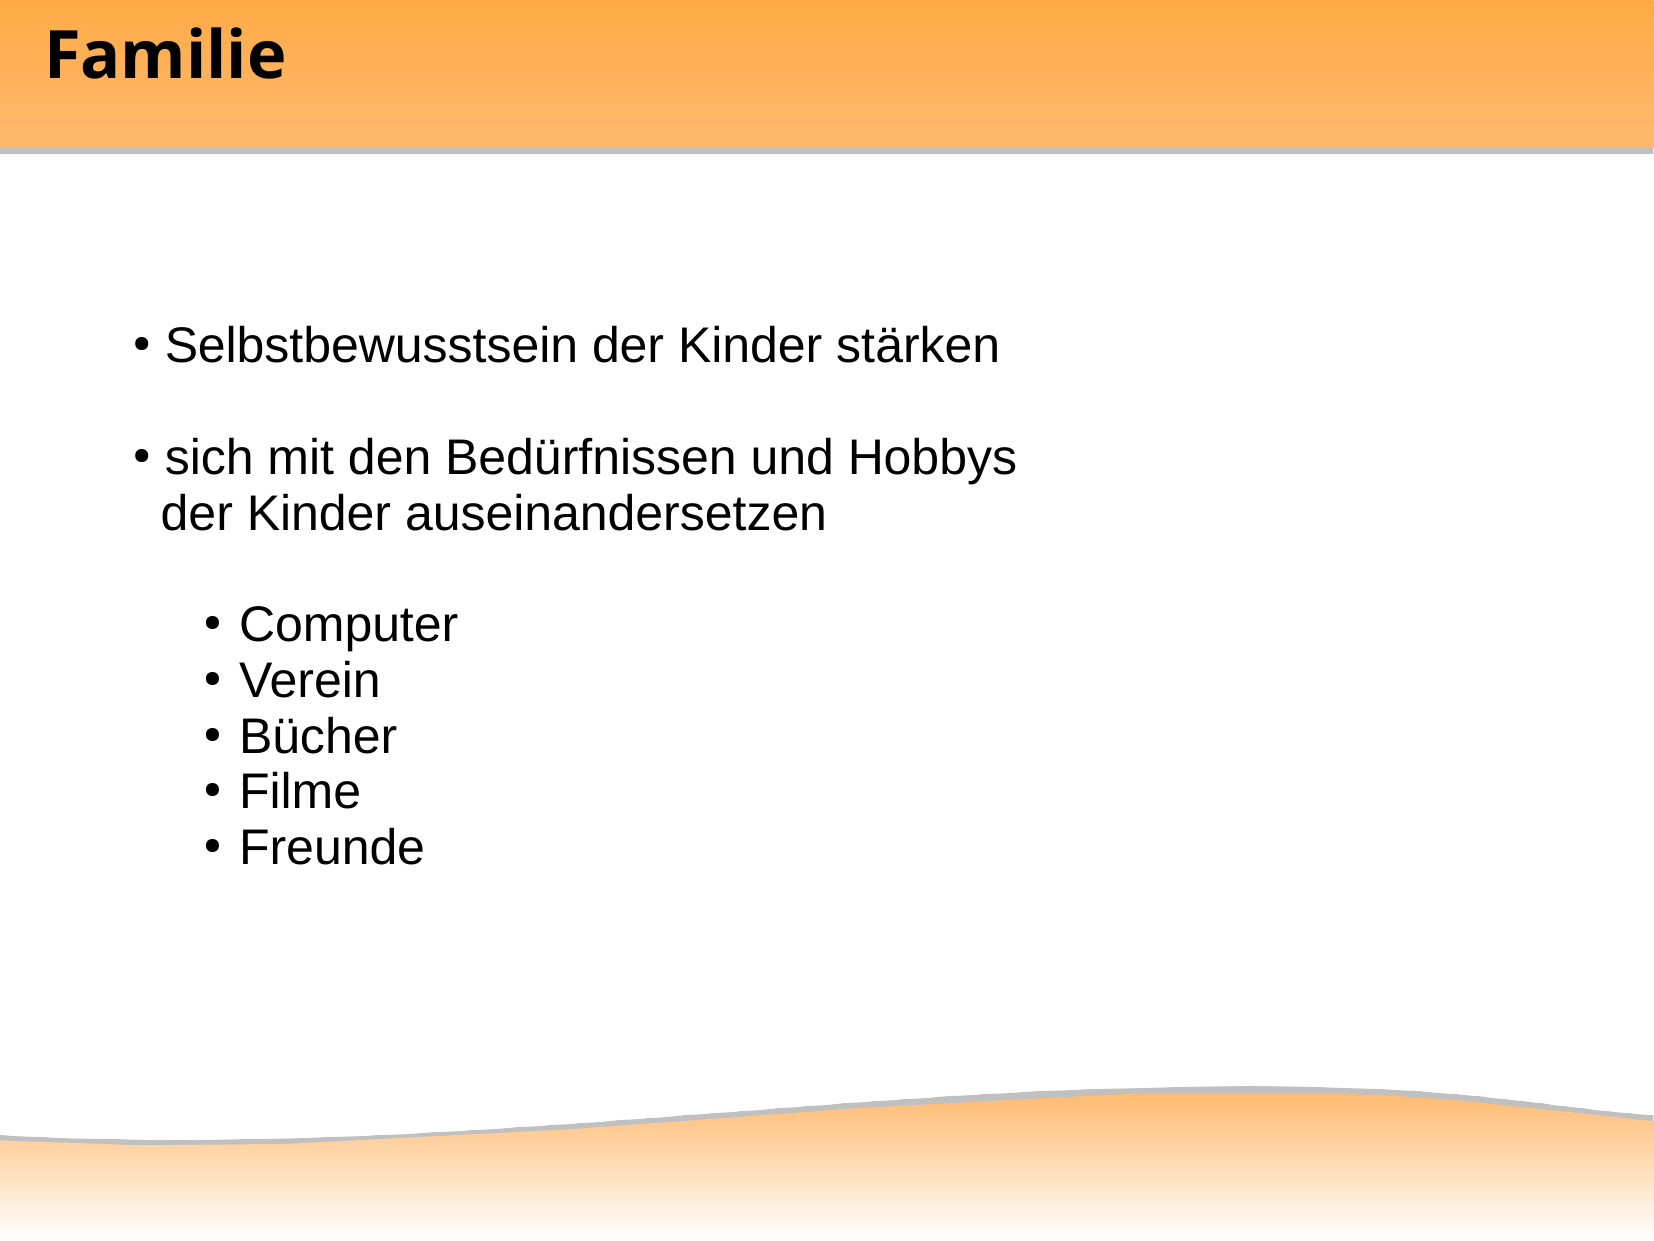

Familie
 Selbstbewusstsein der Kinder stärken
 sich mit den Bedürfnissen und Hobbys
 der Kinder auseinandersetzen
Computer
Verein
Bücher
Filme
Freunde